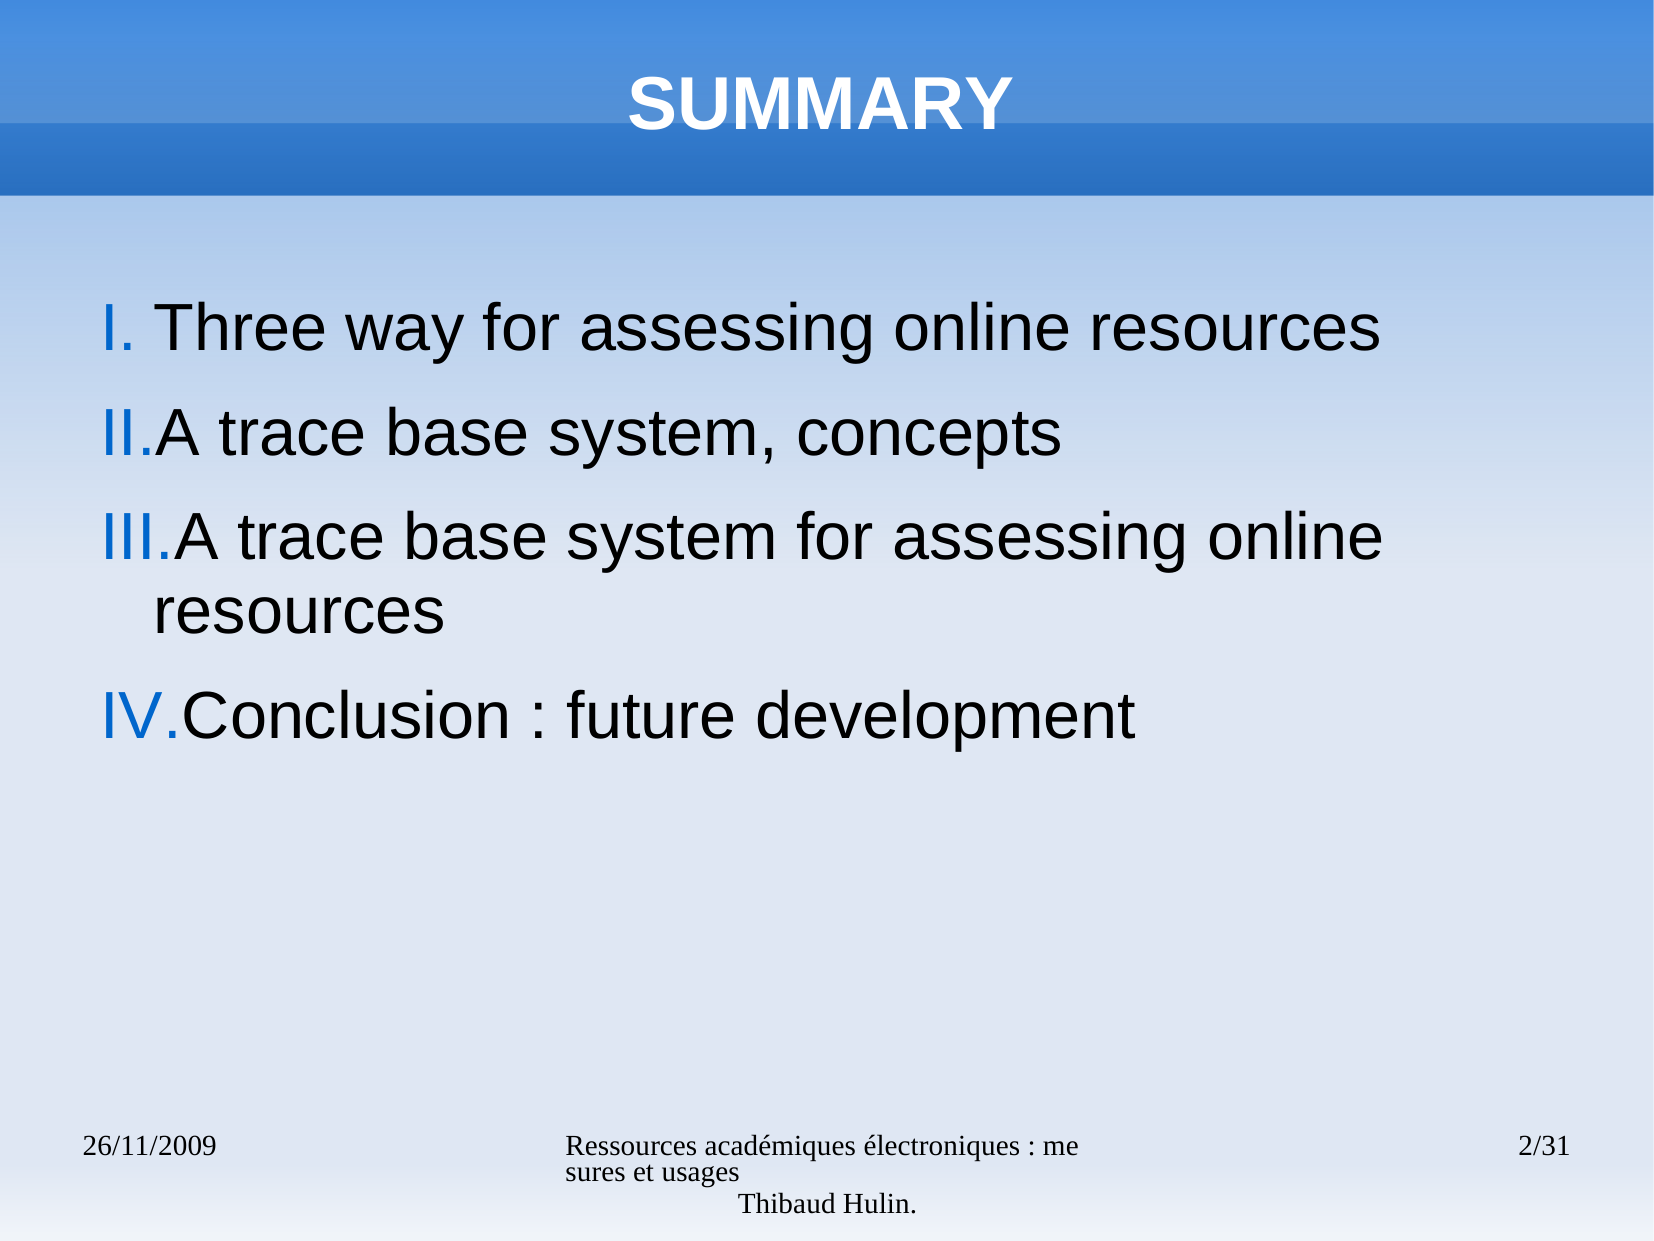

# SUMMARY
Three way for assessing online resources
A trace base system, concepts
A trace base system for assessing online resources
Conclusion : future development
26/11/2009
Ressources académiques électroniques : mesures et usages
2